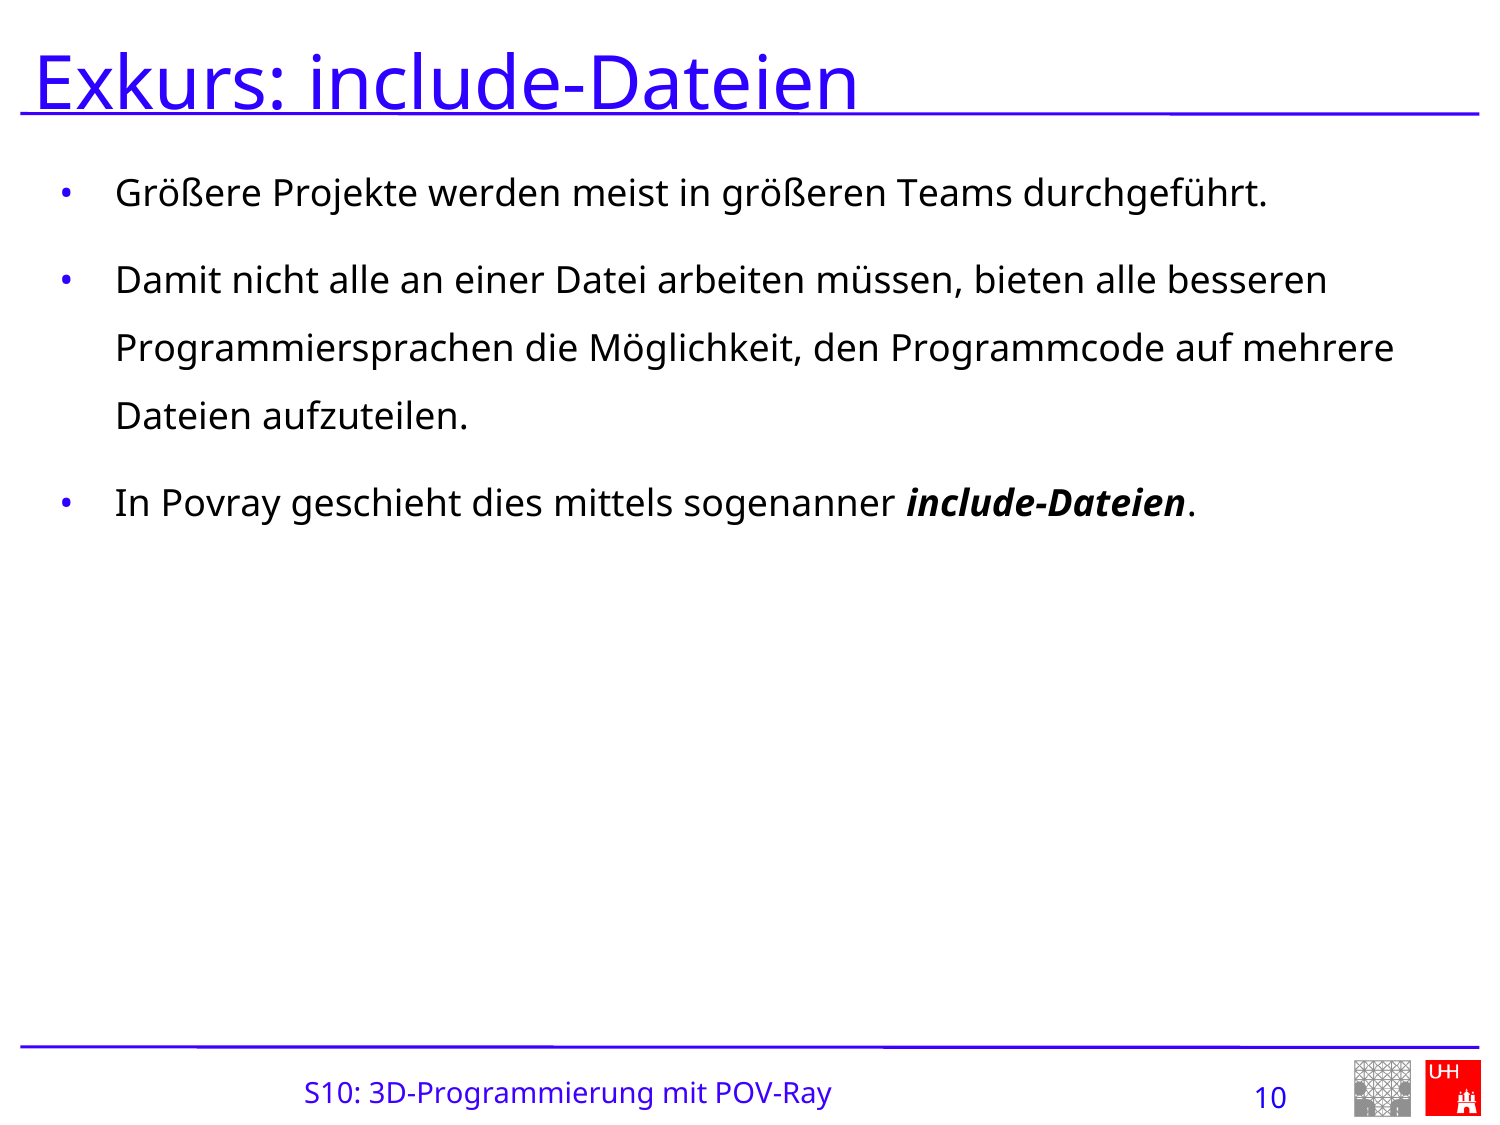

# Exkurs: include-Dateien
Größere Projekte werden meist in größeren Teams durchgeführt.
Damit nicht alle an einer Datei arbeiten müssen, bieten alle besseren Programmiersprachen die Möglichkeit, den Programmcode auf mehrere Dateien aufzuteilen.
In Povray geschieht dies mittels sogenanner include-Dateien.
10